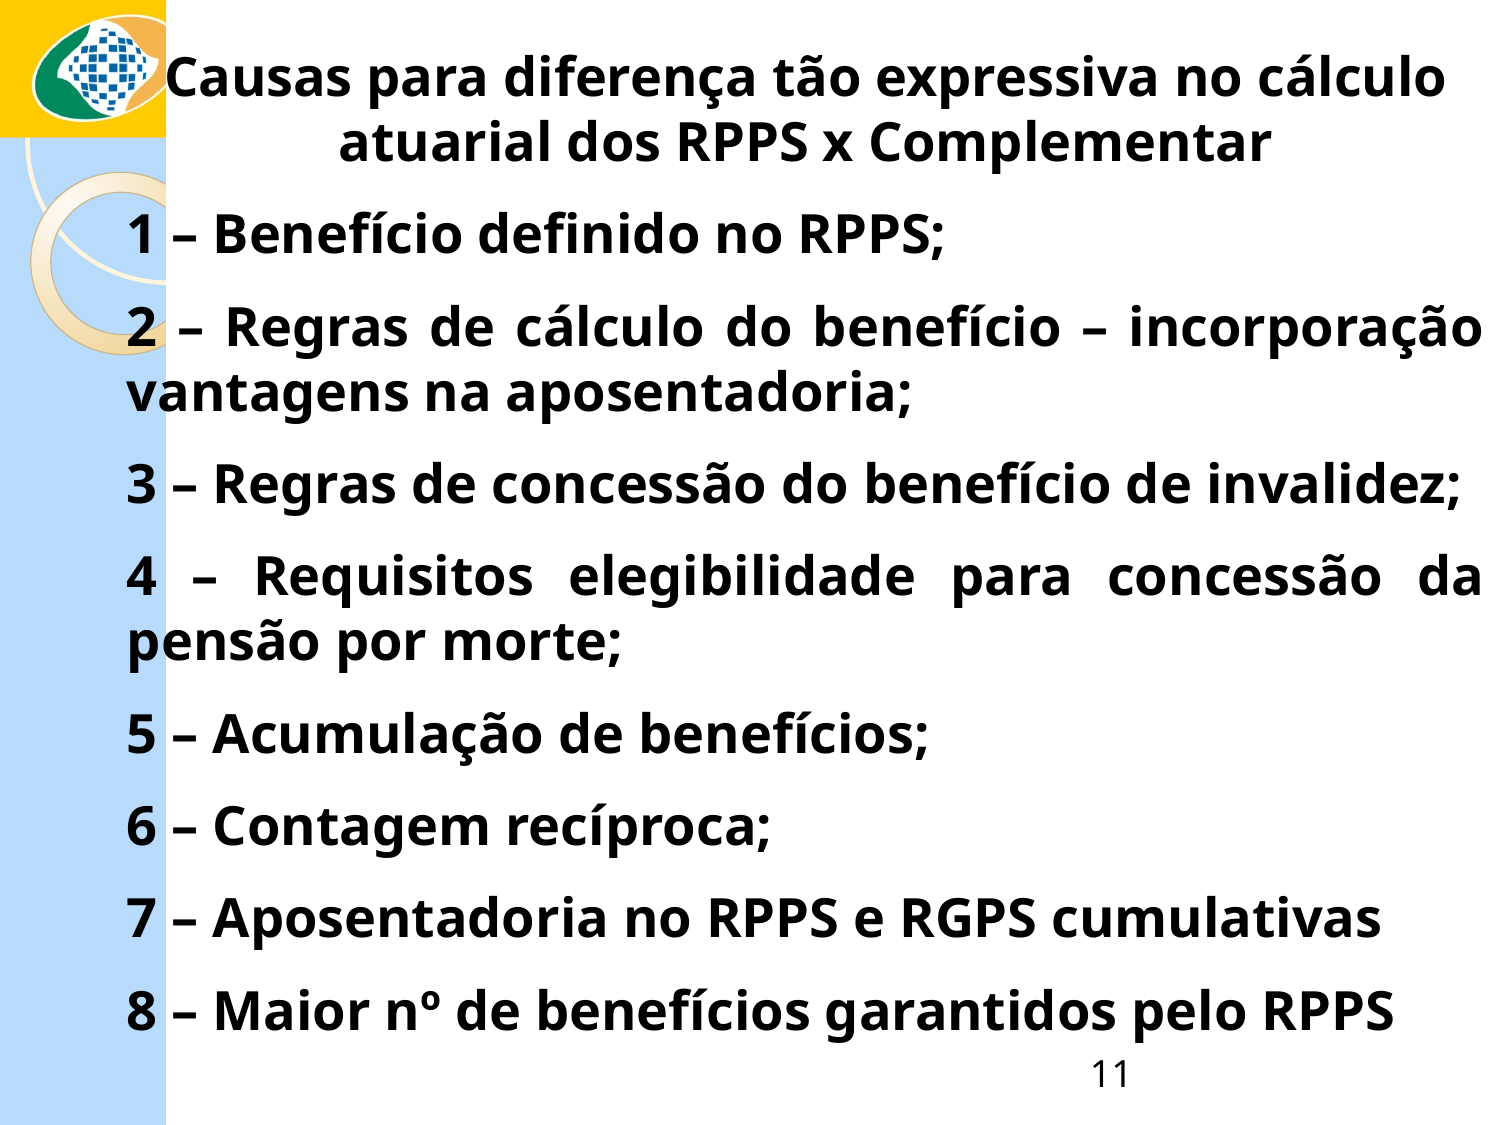

#
Causas para diferença tão expressiva no cálculo atuarial dos RPPS x Complementar
1 – Benefício definido no RPPS;
2 – Regras de cálculo do benefício – incorporação vantagens na aposentadoria;
3 – Regras de concessão do benefício de invalidez;
4 – Requisitos elegibilidade para concessão da pensão por morte;
5 – Acumulação de benefícios;
6 – Contagem recíproca;
7 – Aposentadoria no RPPS e RGPS cumulativas
8 – Maior nº de benefícios garantidos pelo RPPS